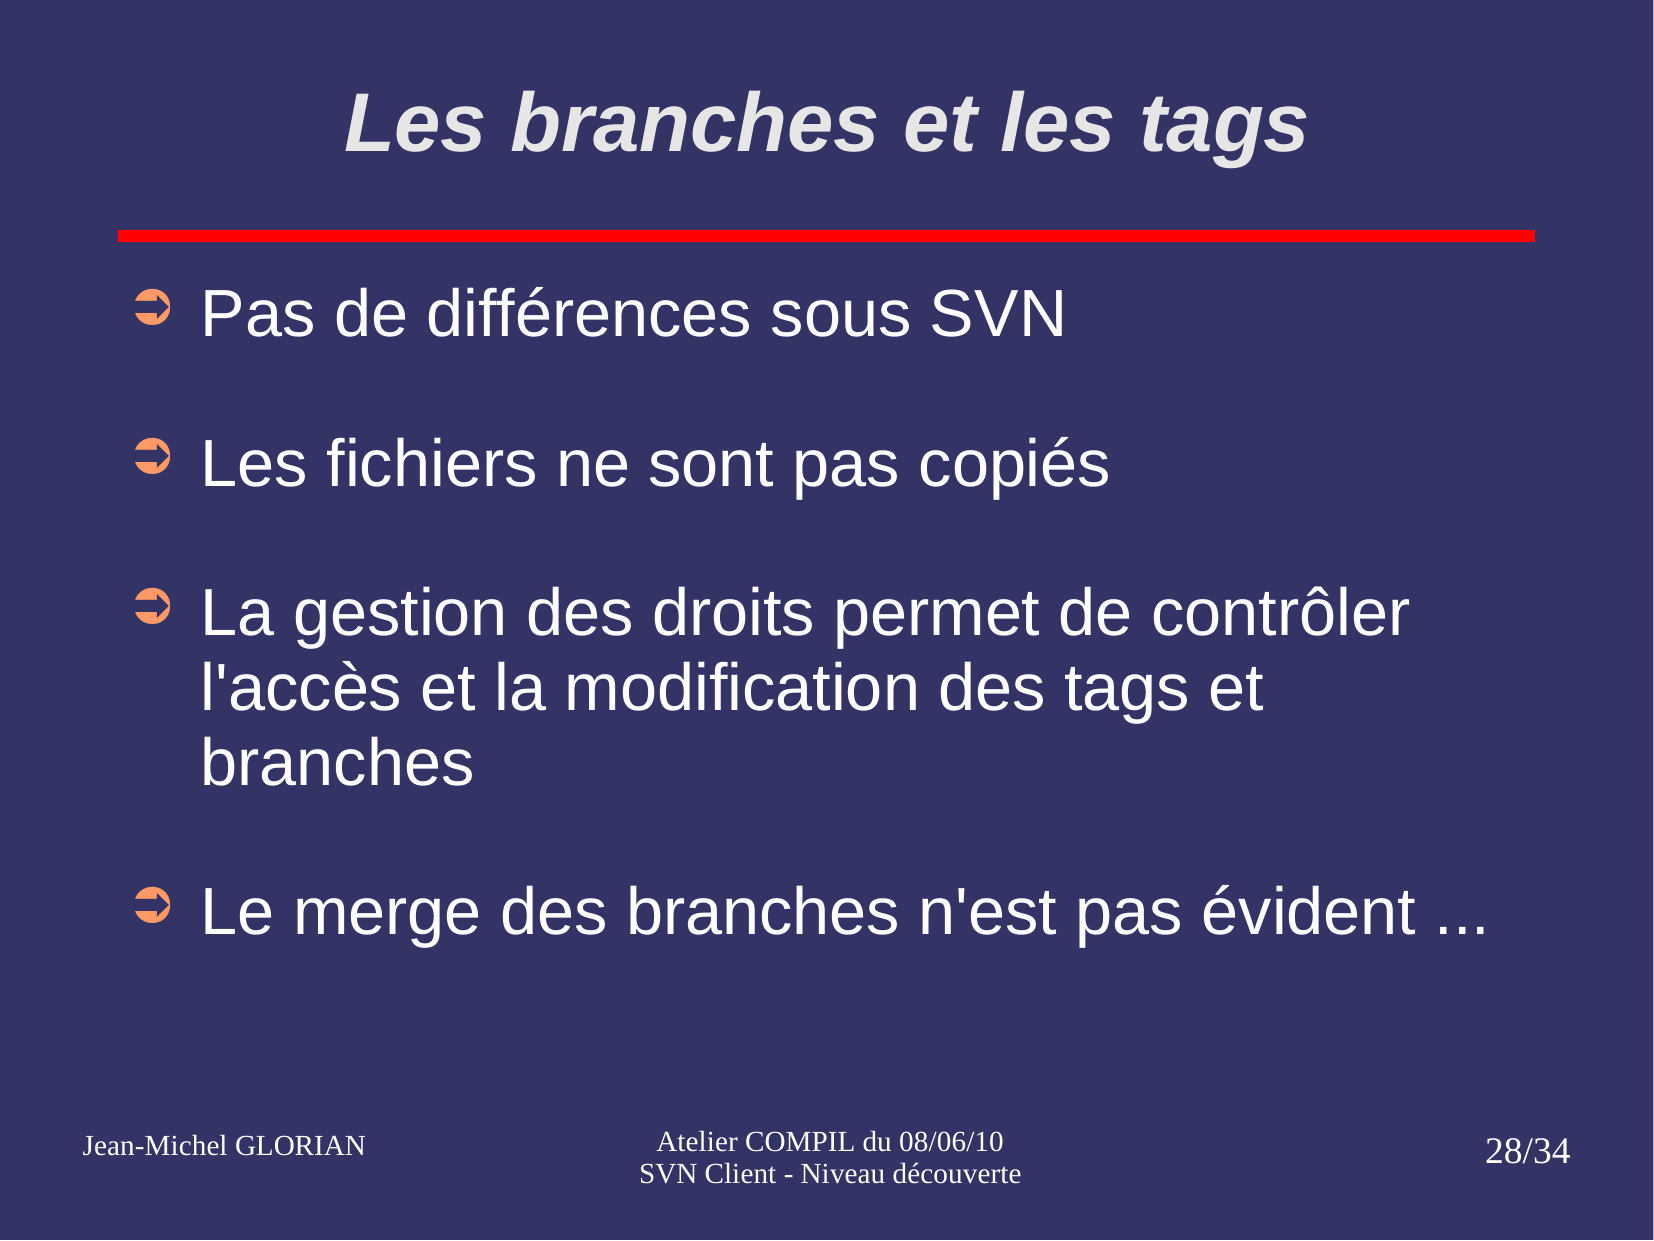

# Les branches et les tags
Pas de différences sous SVN
Les fichiers ne sont pas copiés
La gestion des droits permet de contrôler l'accès et la modification des tags et branches
Le merge des branches n'est pas évident ...